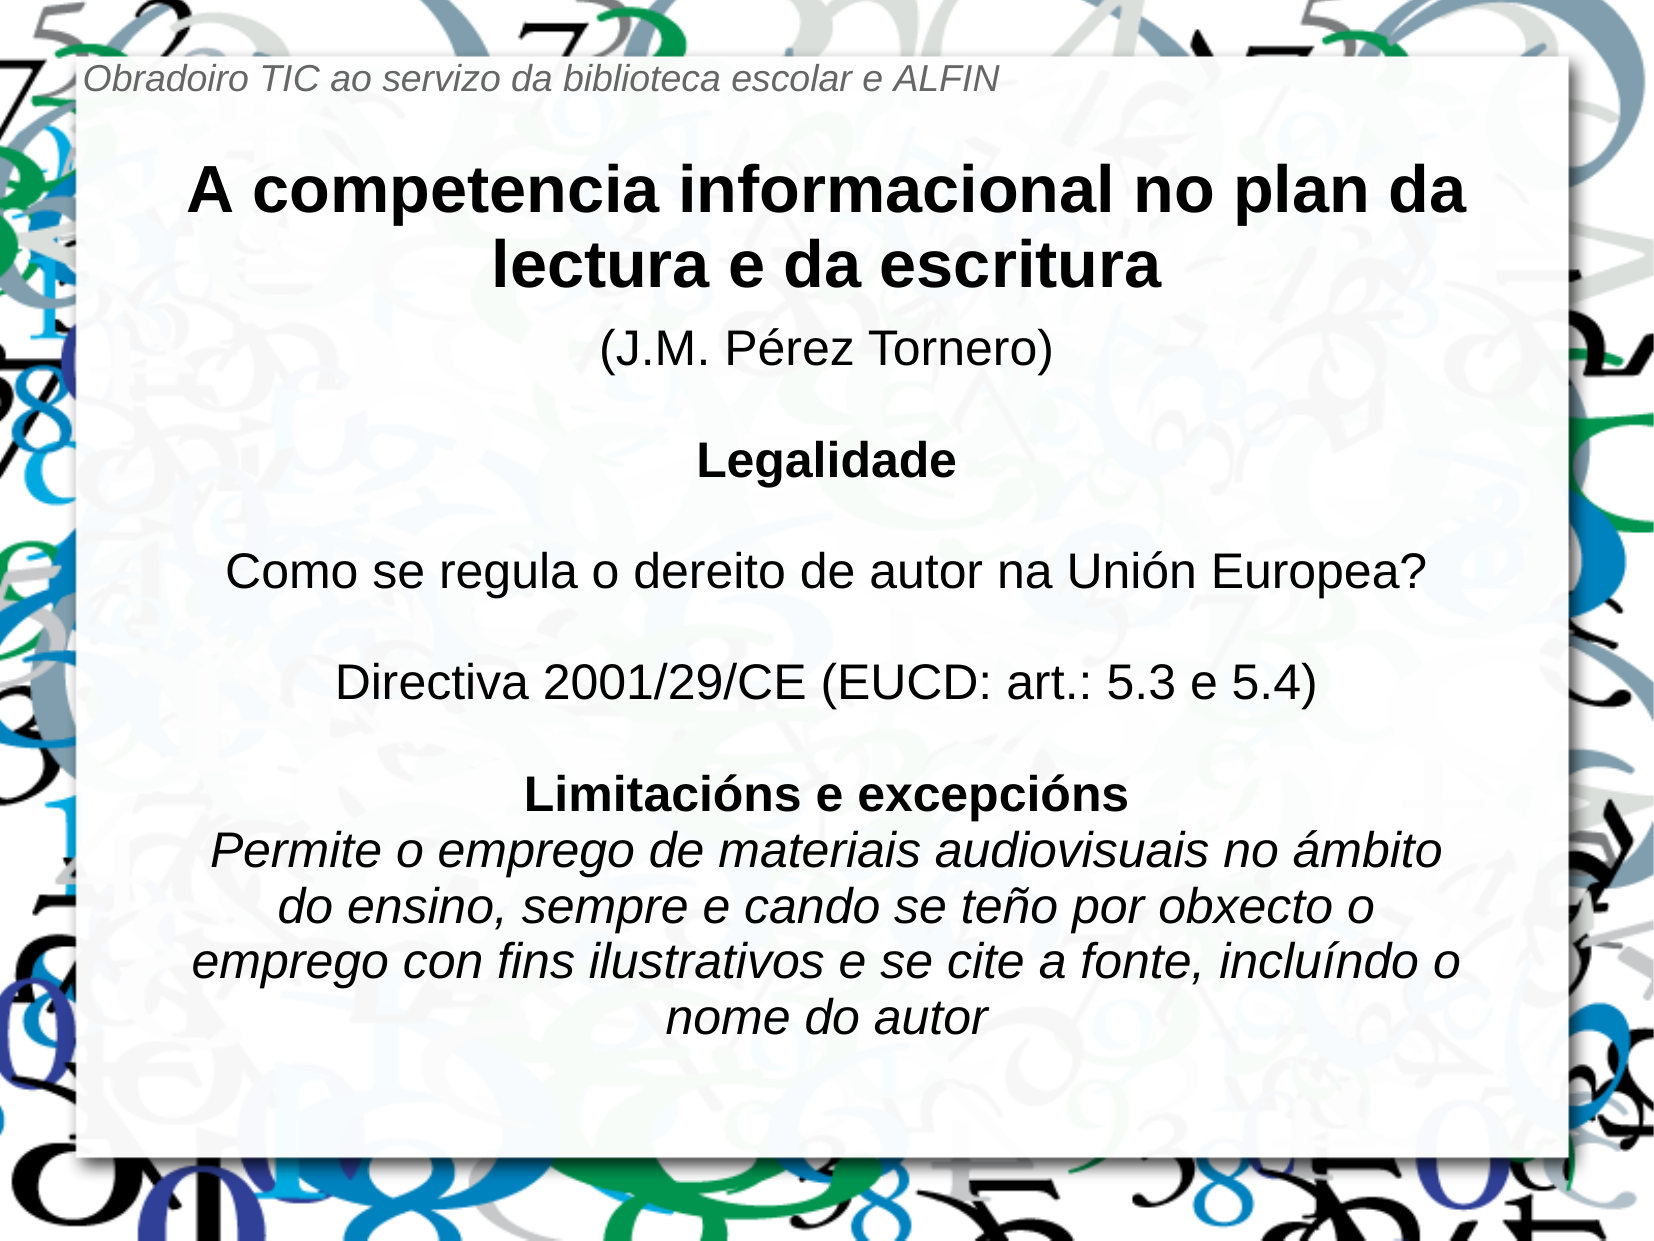

Obradoiro TIC ao servizo da biblioteca escolar e ALFIN
A competencia informacional no plan da lectura e da escritura
(J.M. Pérez Tornero)
Legalidade
Como se regula o dereito de autor na Unión Europea?
Directiva 2001/29/CE (EUCD: art.: 5.3 e 5.4)
Limitacións e excepcións
Permite o emprego de materiais audiovisuais no ámbito do ensino, sempre e cando se teño por obxecto o emprego con fins ilustrativos e se cite a fonte, incluíndo o nome do autor